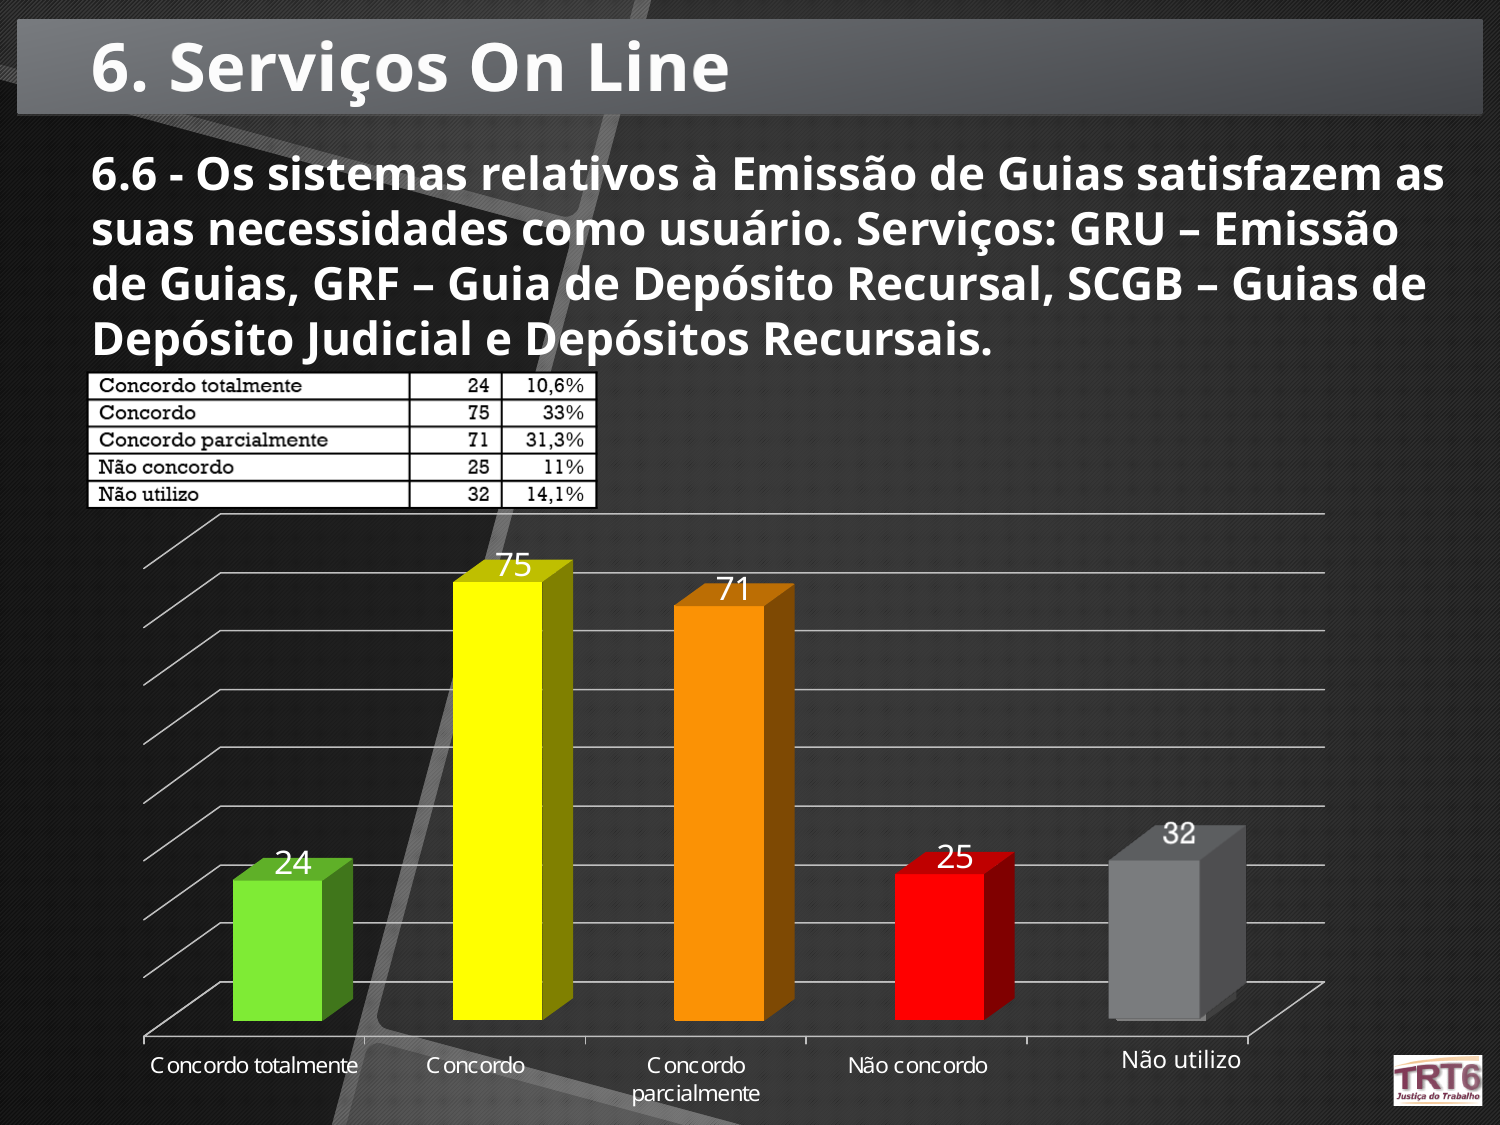

6. Serviços On Line
6.6 - Os sistemas relativos à Emissão de Guias satisfazem as suas necessidades como usuário. Serviços: GRU – Emissão de Guias, GRF – Guia de Depósito Recursal, SCGB – Guias de Depósito Judicial e Depósitos Recursais.
Não utilizo